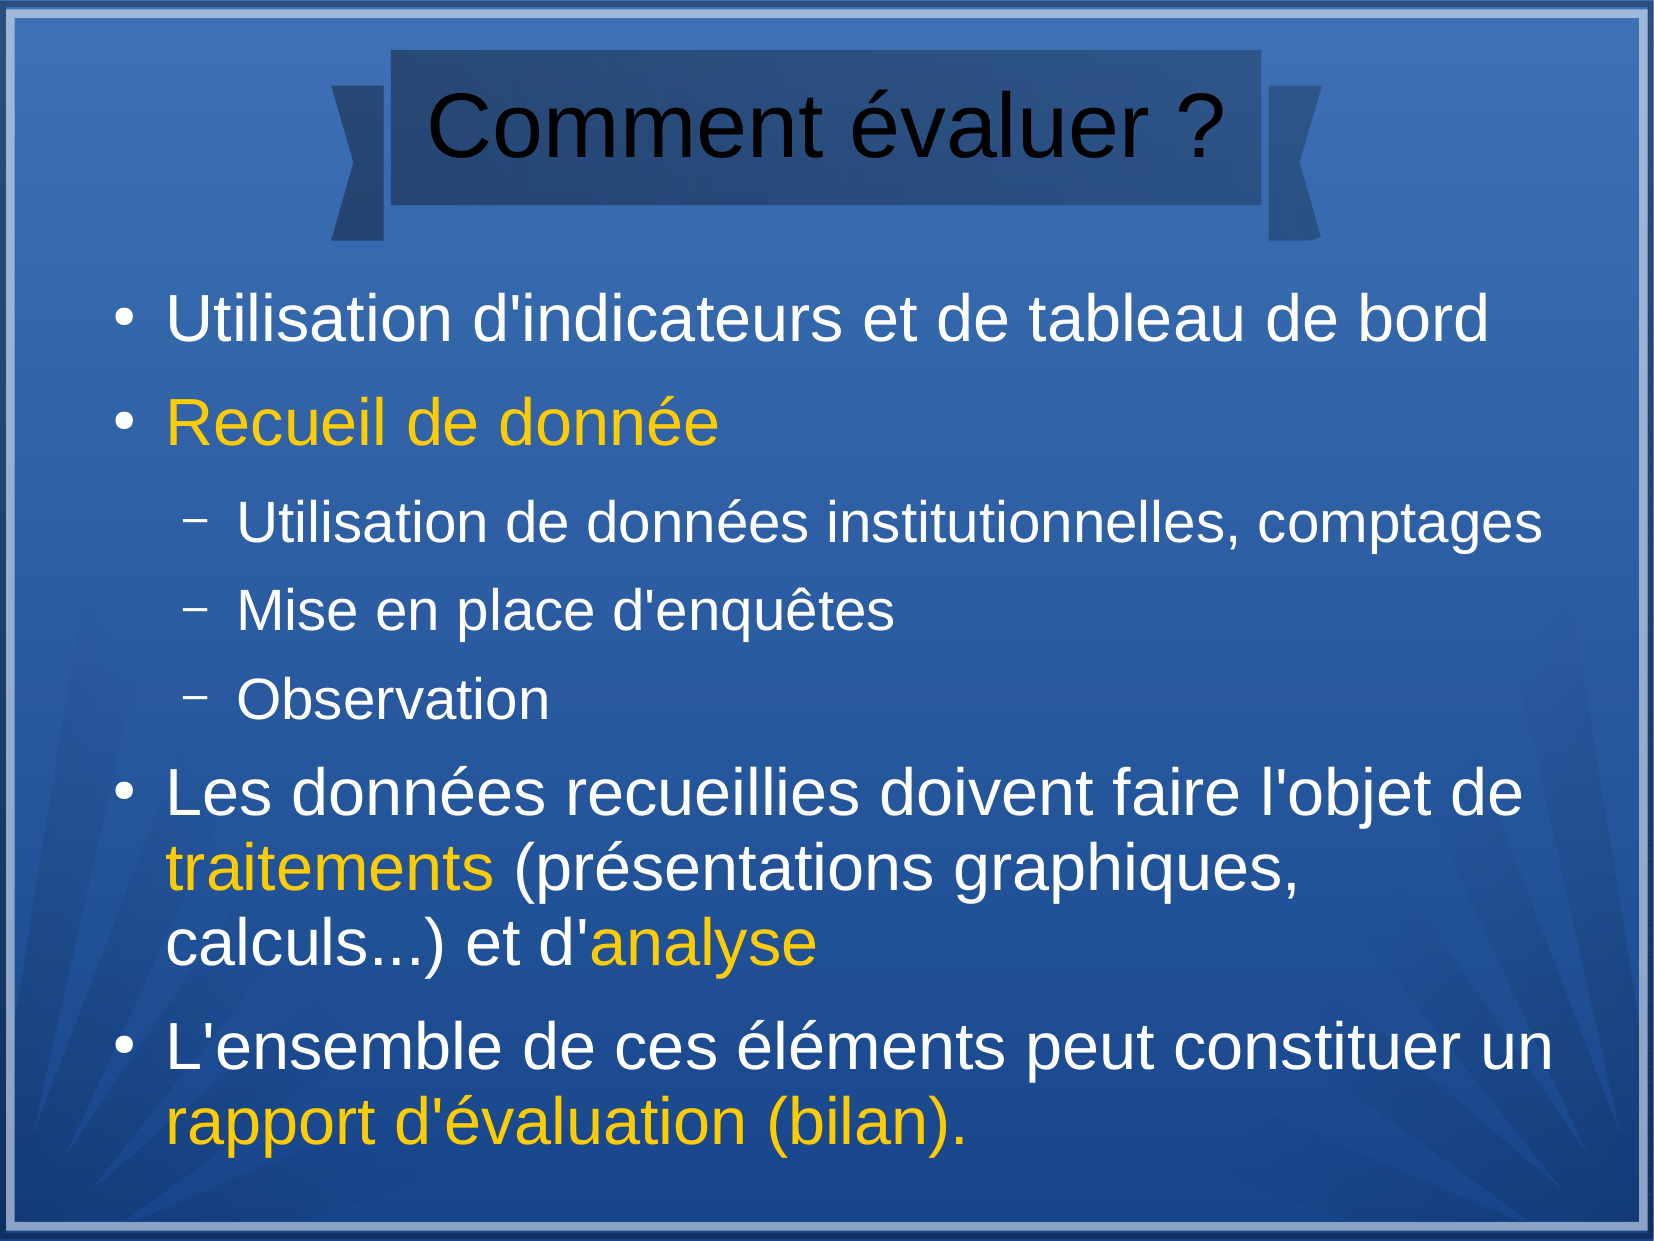

# Comment évaluer ?
Utilisation d'indicateurs et de tableau de bord
Recueil de donnée
Utilisation de données institutionnelles, comptages
Mise en place d'enquêtes
Observation
Les données recueillies doivent faire l'objet de traitements (présentations graphiques, calculs...) et d'analyse
L'ensemble de ces éléments peut constituer un rapport d'évaluation (bilan).